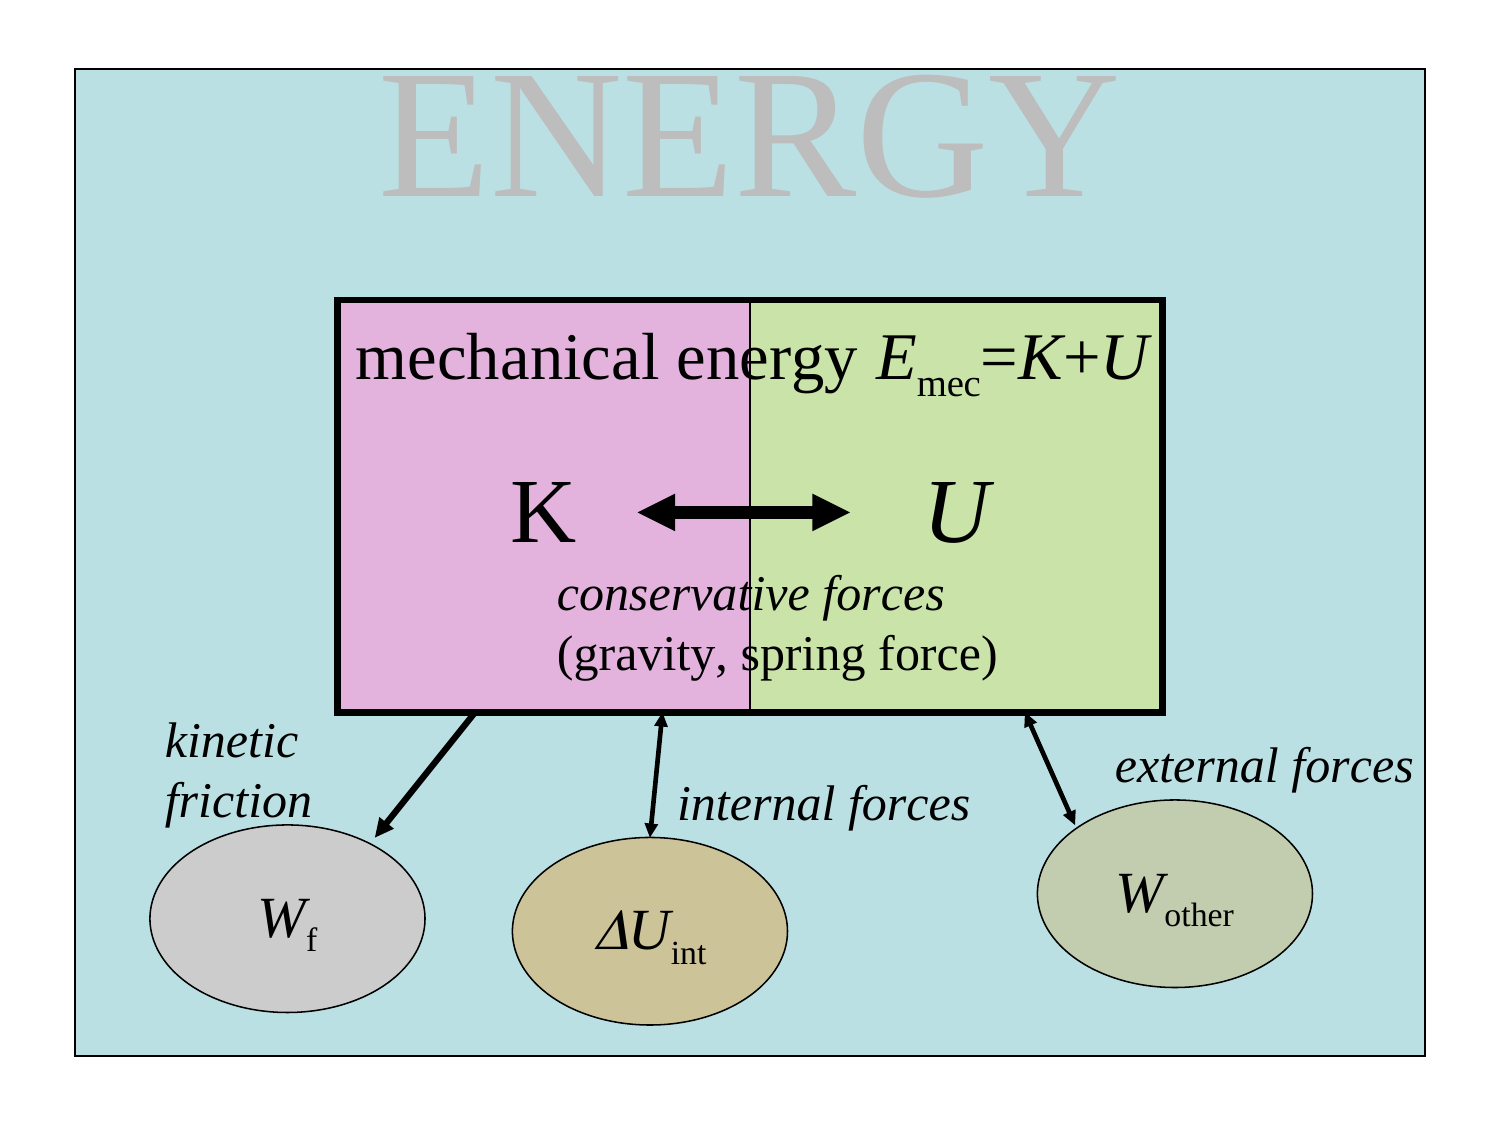

ENERGY
K
U
mechanical energy Emec=K+U
conservative forces
(gravity, spring force)
kinetic friction
internal forces
Wf
ΔUint
external forces
Wother